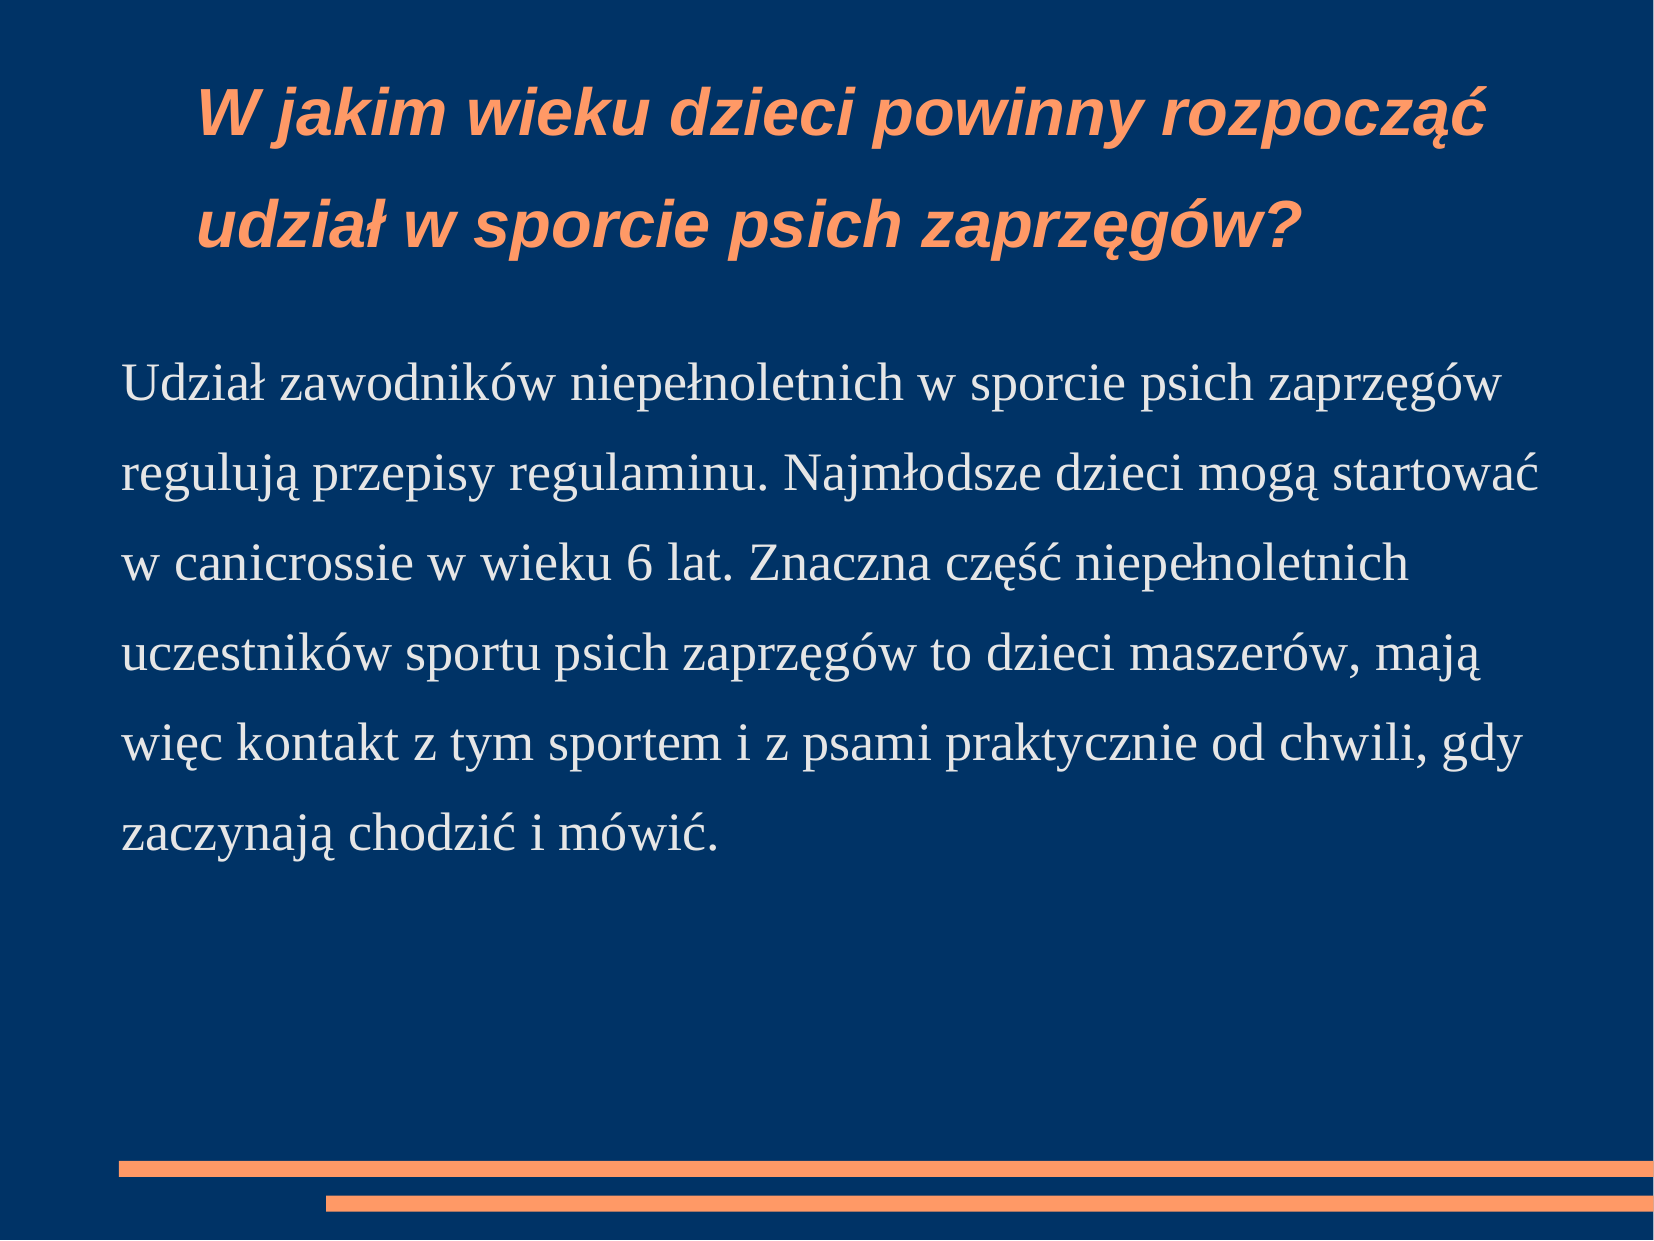

# W jakim wieku dzieci powinny rozpocząć udział w sporcie psich zaprzęgów?
Udział zawodników niepełnoletnich w sporcie psich zaprzęgów regulują przepisy regulaminu. Najmłodsze dzieci mogą startować w canicrossie w wieku 6 lat. Znaczna część niepełnoletnich uczestników sportu psich zaprzęgów to dzieci maszerów, mają więc kontakt z tym sportem i z psami praktycznie od chwili, gdy zaczynają chodzić i mówić.